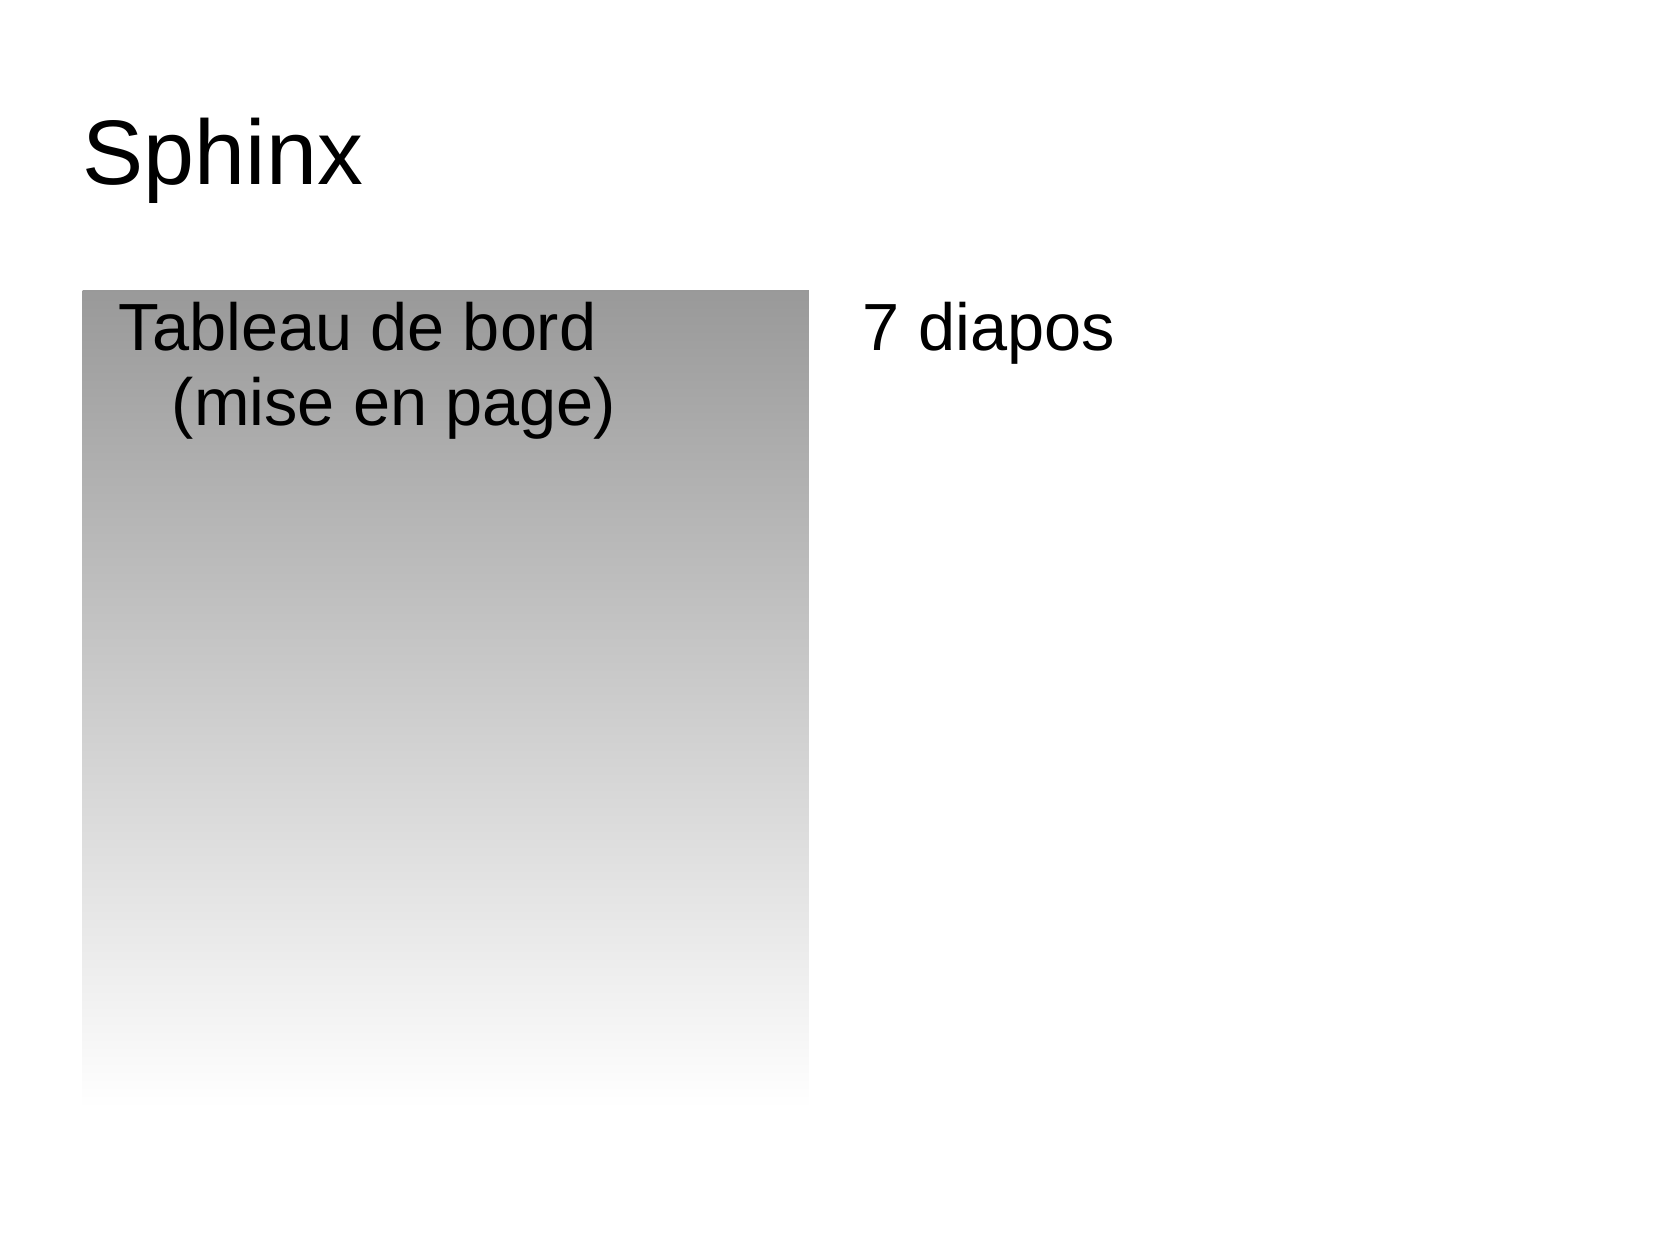

# Sphinx
 Tableau de bord
 (mise en page)
7 diapos